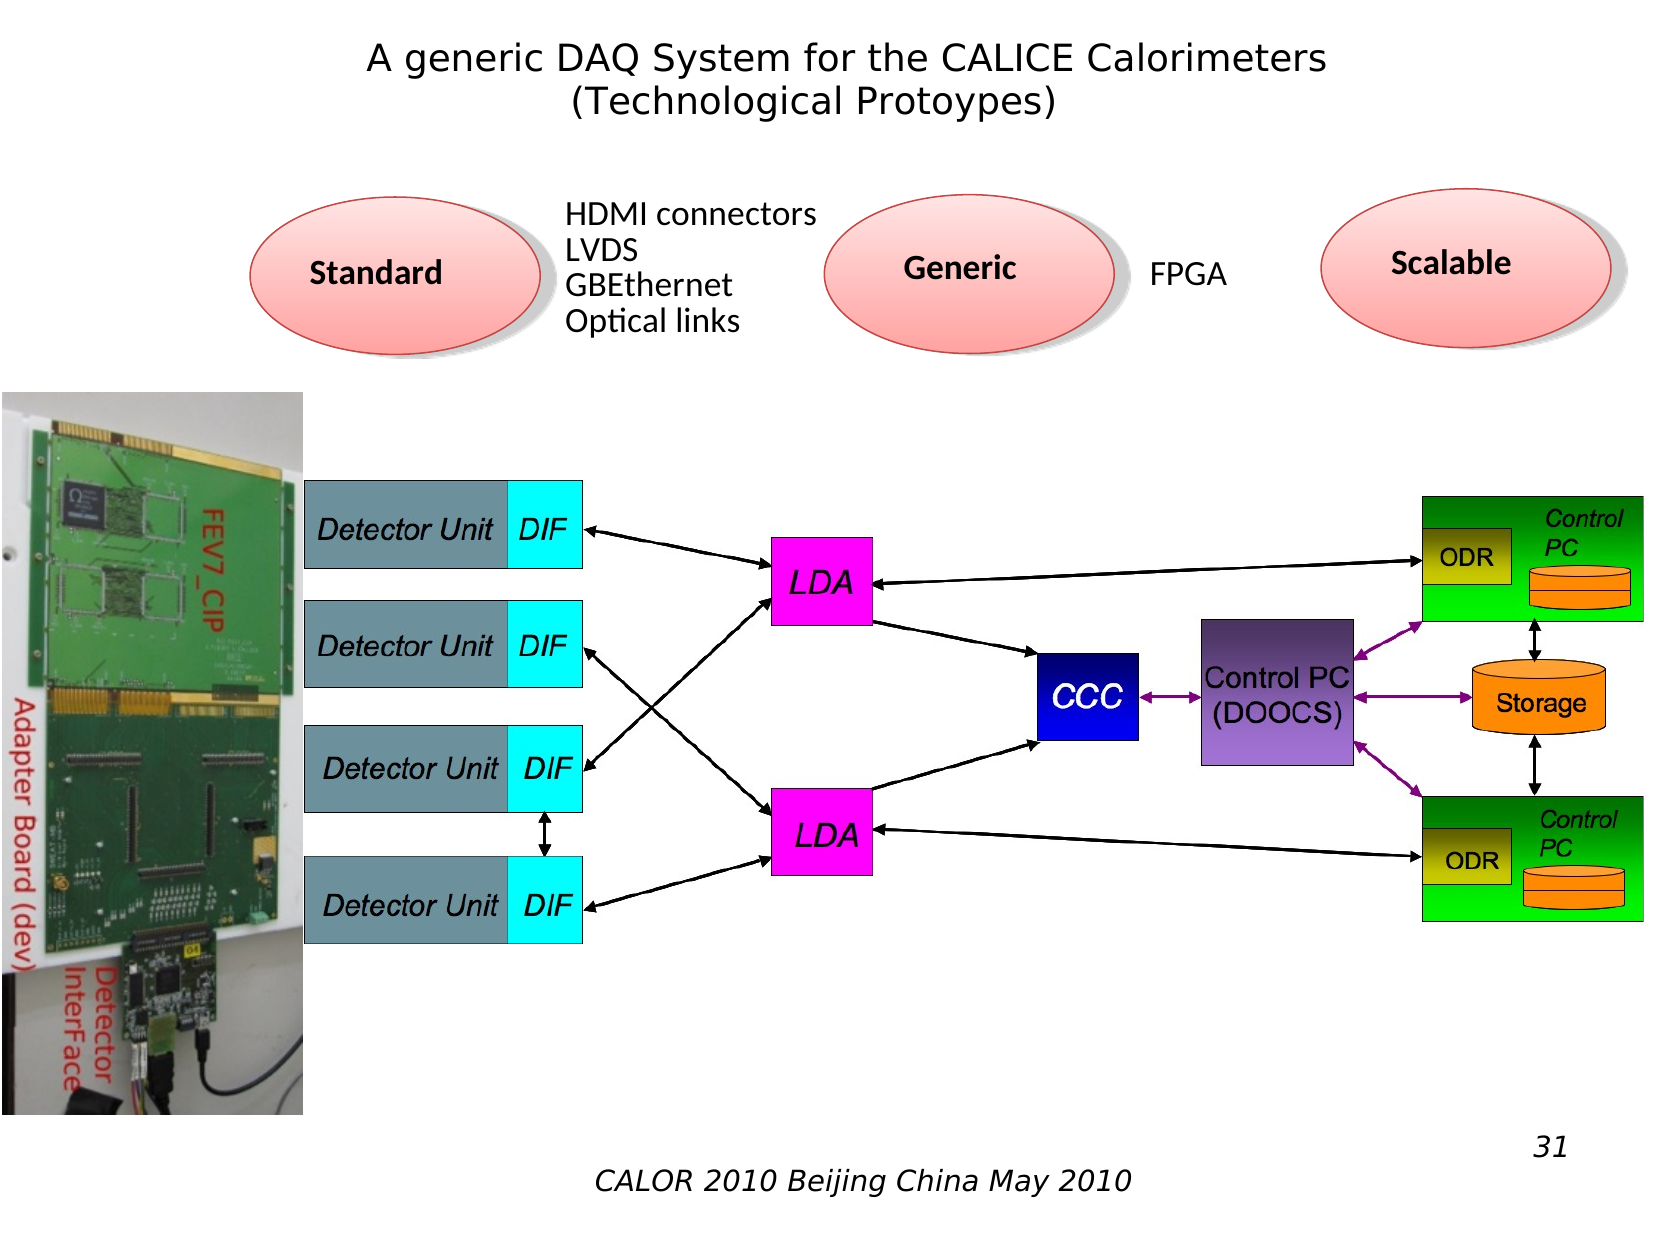

A generic DAQ System for the CALICE Calorimeters
 (Technological Protoypes)
HDMI connectors
LVDS
GBEthernet
Optical links
FPGA
Scalable
Generic
Standard
Comite d'evaluation
31